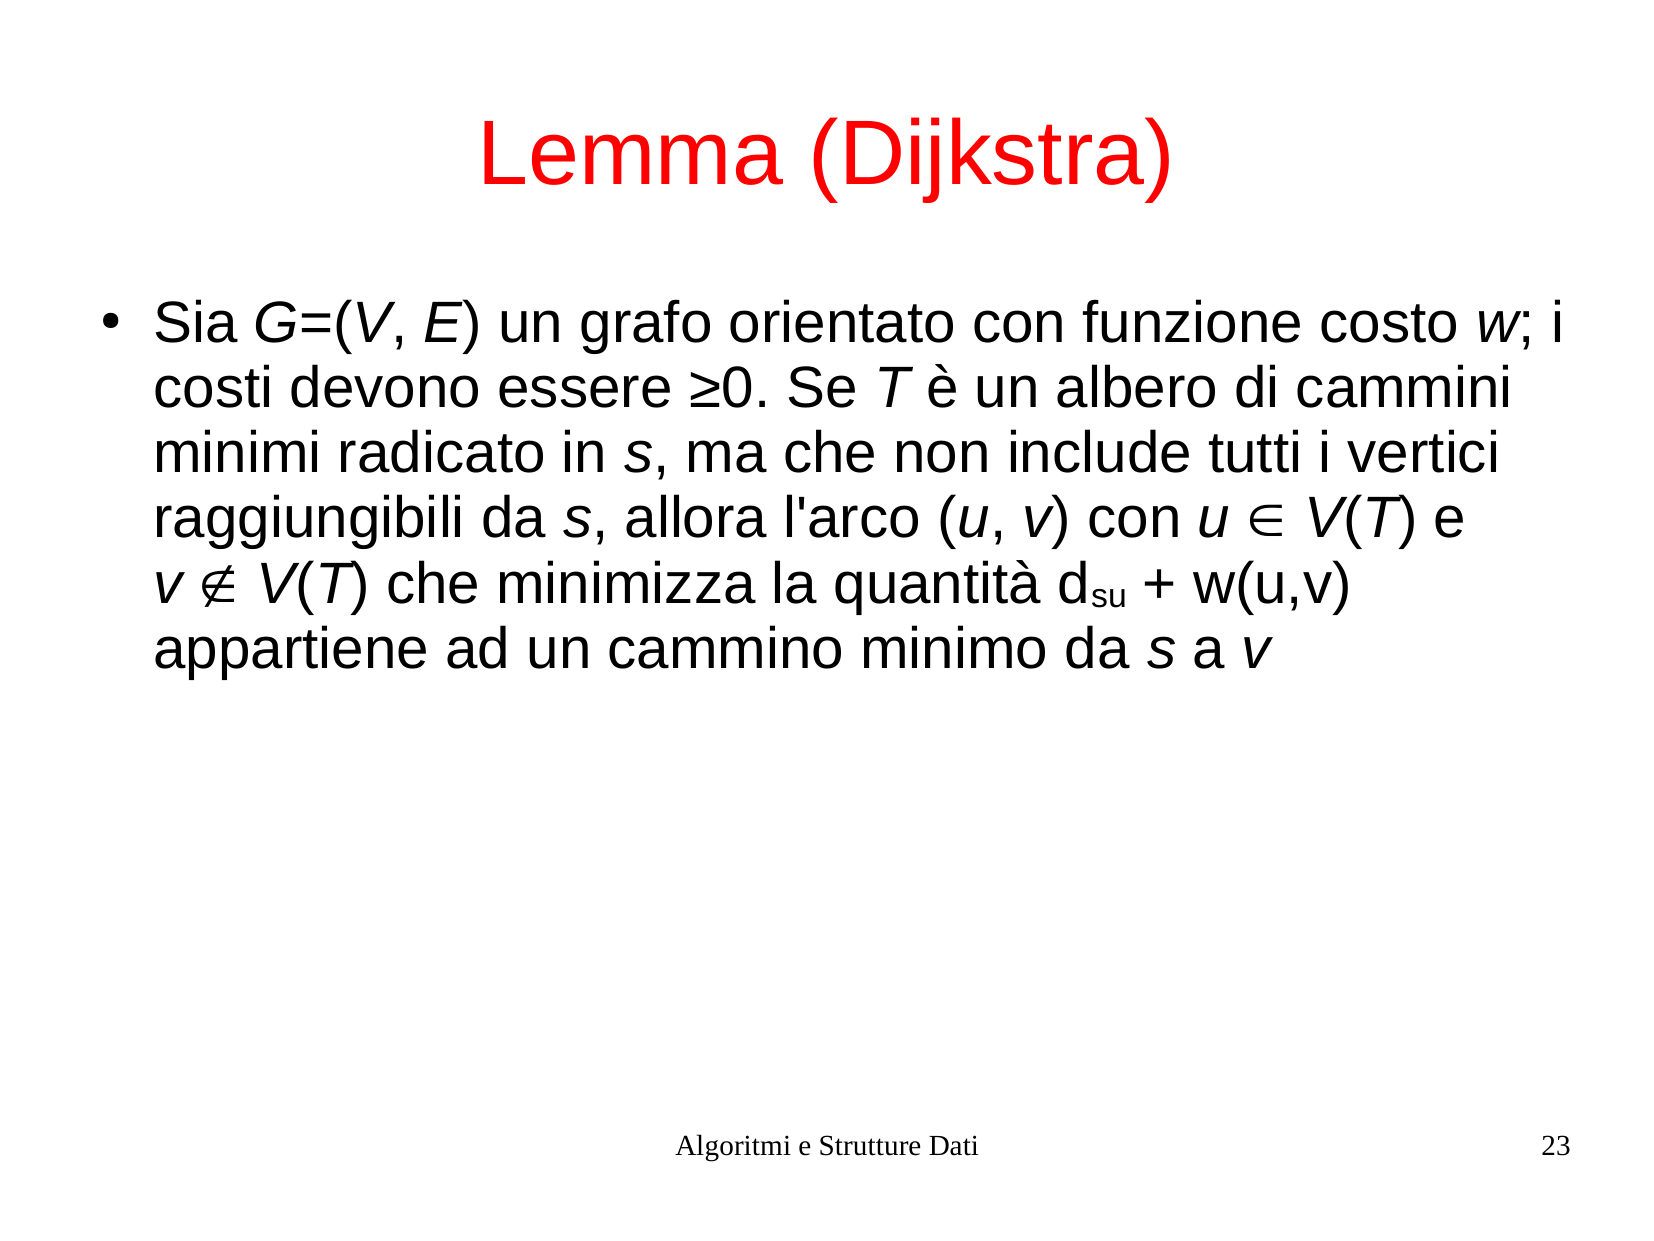

# Lemma (Dijkstra)
Sia G=(V, E) un grafo orientato con funzione costo w; i costi devono essere ≥0. Se T è un albero di cammini minimi radicato in s, ma che non include tutti i vertici raggiungibili da s, allora l'arco (u, v) con u  V(T) e
v  V(T) che minimizza la quantità dsu + w(u,v) appartiene ad un cammino minimo da s a v
Algoritmi e Strutture Dati
23